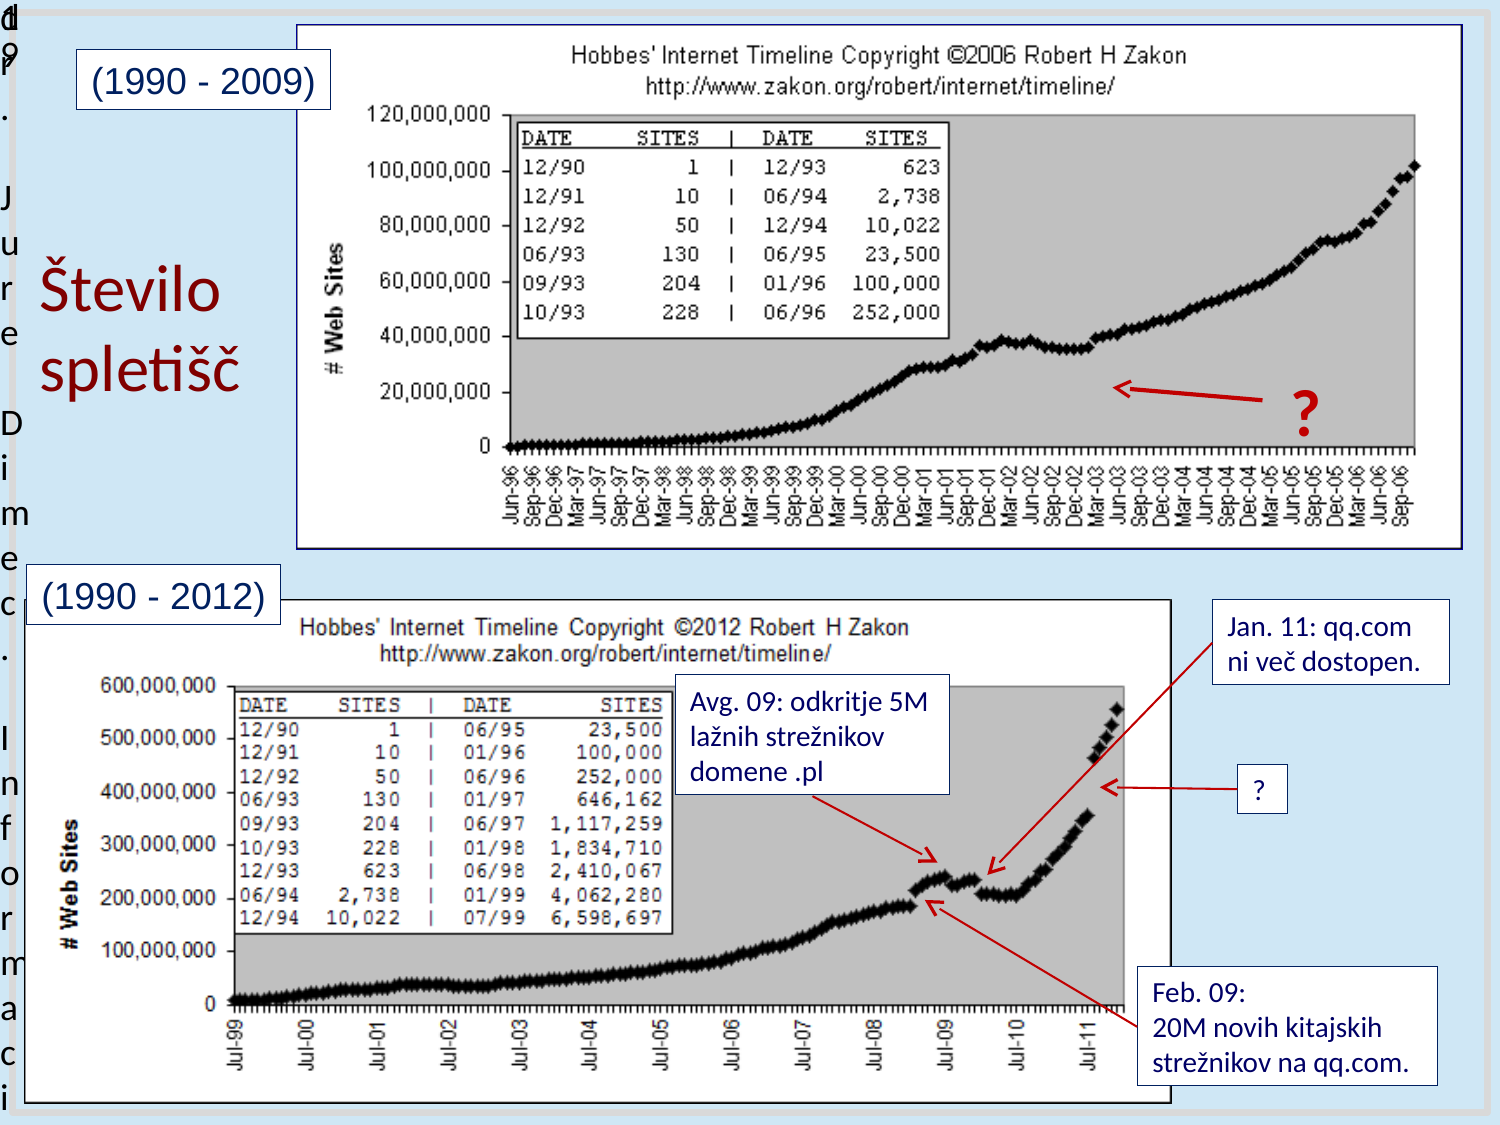

dr. Jure Dimec. Informacijski viri na Internetu (2012 / 13). Statistika prometa na Internetu.
(1990 - 2009)
# Število spletišč
?
(1990 - 2012)
Jan. 11: qq.com
ni več dostopen.
Avg. 09: odkritje 5M lažnih strežnikov domene .pl
?
Feb. 09:
20M novih kitajskih strežnikov na qq.com.